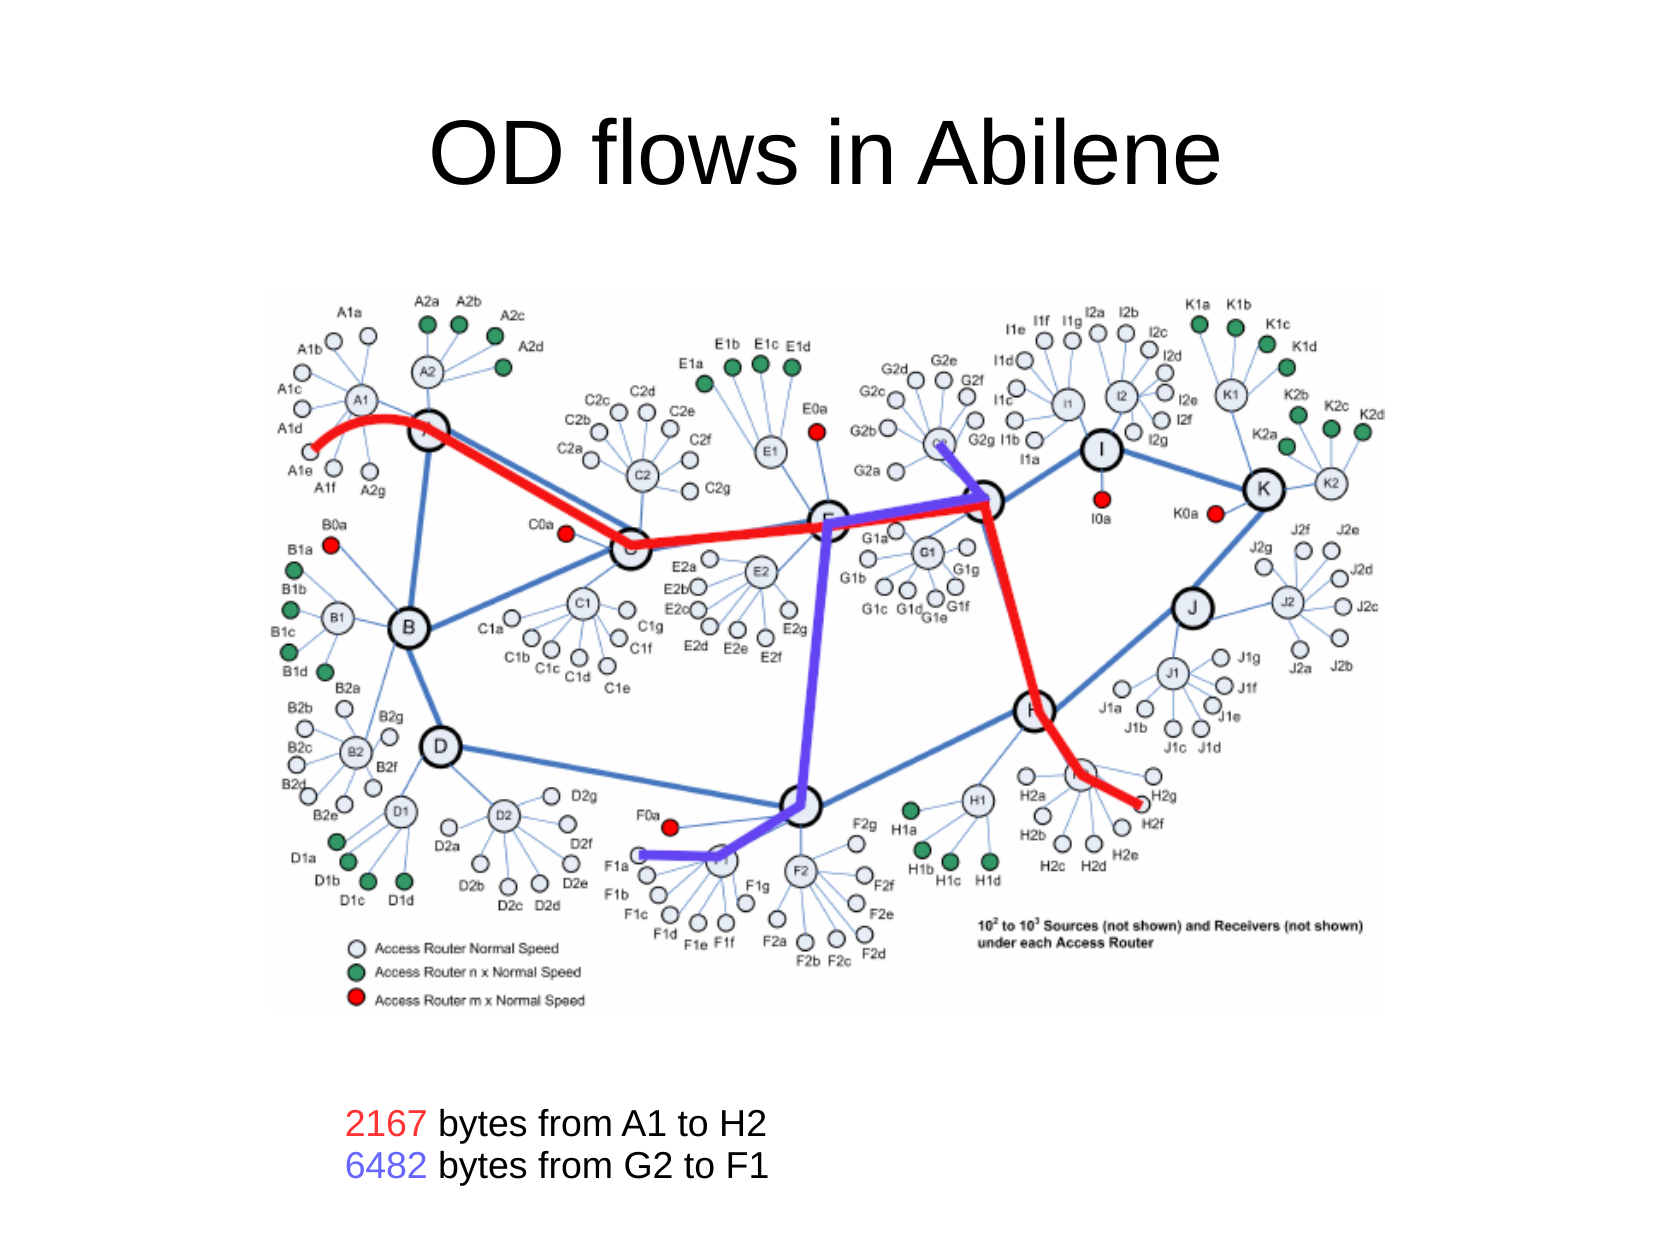

# OD flows in Abilene
2167 bytes from A1 to H2
6482 bytes from G2 to F1